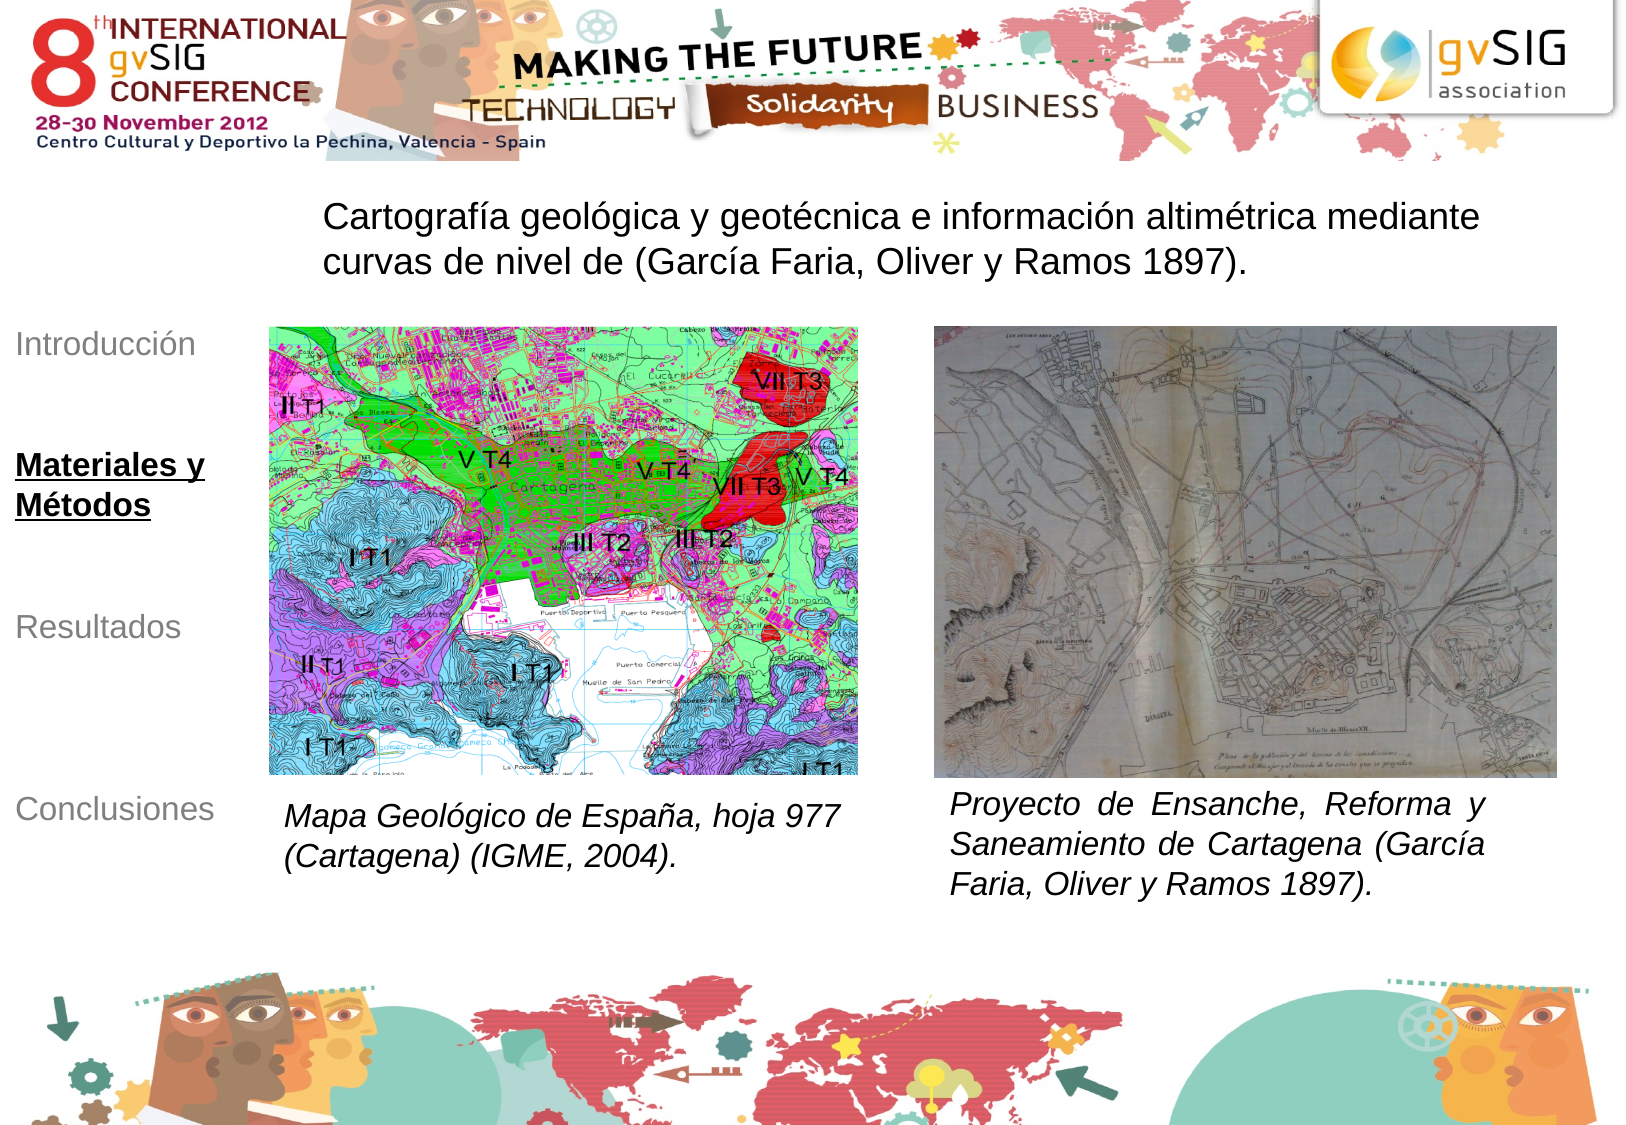

Cartografía geológica y geotécnica e información altimétrica mediante curvas de nivel de (García Faria, Oliver y Ramos 1897).
Introducción
Materiales y Métodos
Resultados
Conclusiones
Proyecto de Ensanche, Reforma y Saneamiento de Cartagena (García Faria, Oliver y Ramos 1897).
Mapa Geológico de España, hoja 977 (Cartagena) (IGME, 2004).
Fig. 2. Georreferenciación del plano del siglo XIX
Fig. 3. Georreferenciación del plano del siglo XVIII
Fig. 2. Georreferenciación del plano del siglo XIX
Fig. 3. Georreferenciación del plano del siglo XVIII
Fig. 5. Georreferenciación del plano del siglo III a. C.
Fig. 4. Georreferenciación del plano del siglo XVI
Fig. 5. Georreferenciación del plano del siglo III a. C.
Fig. 4. Georreferenciación del plano del siglo XVI